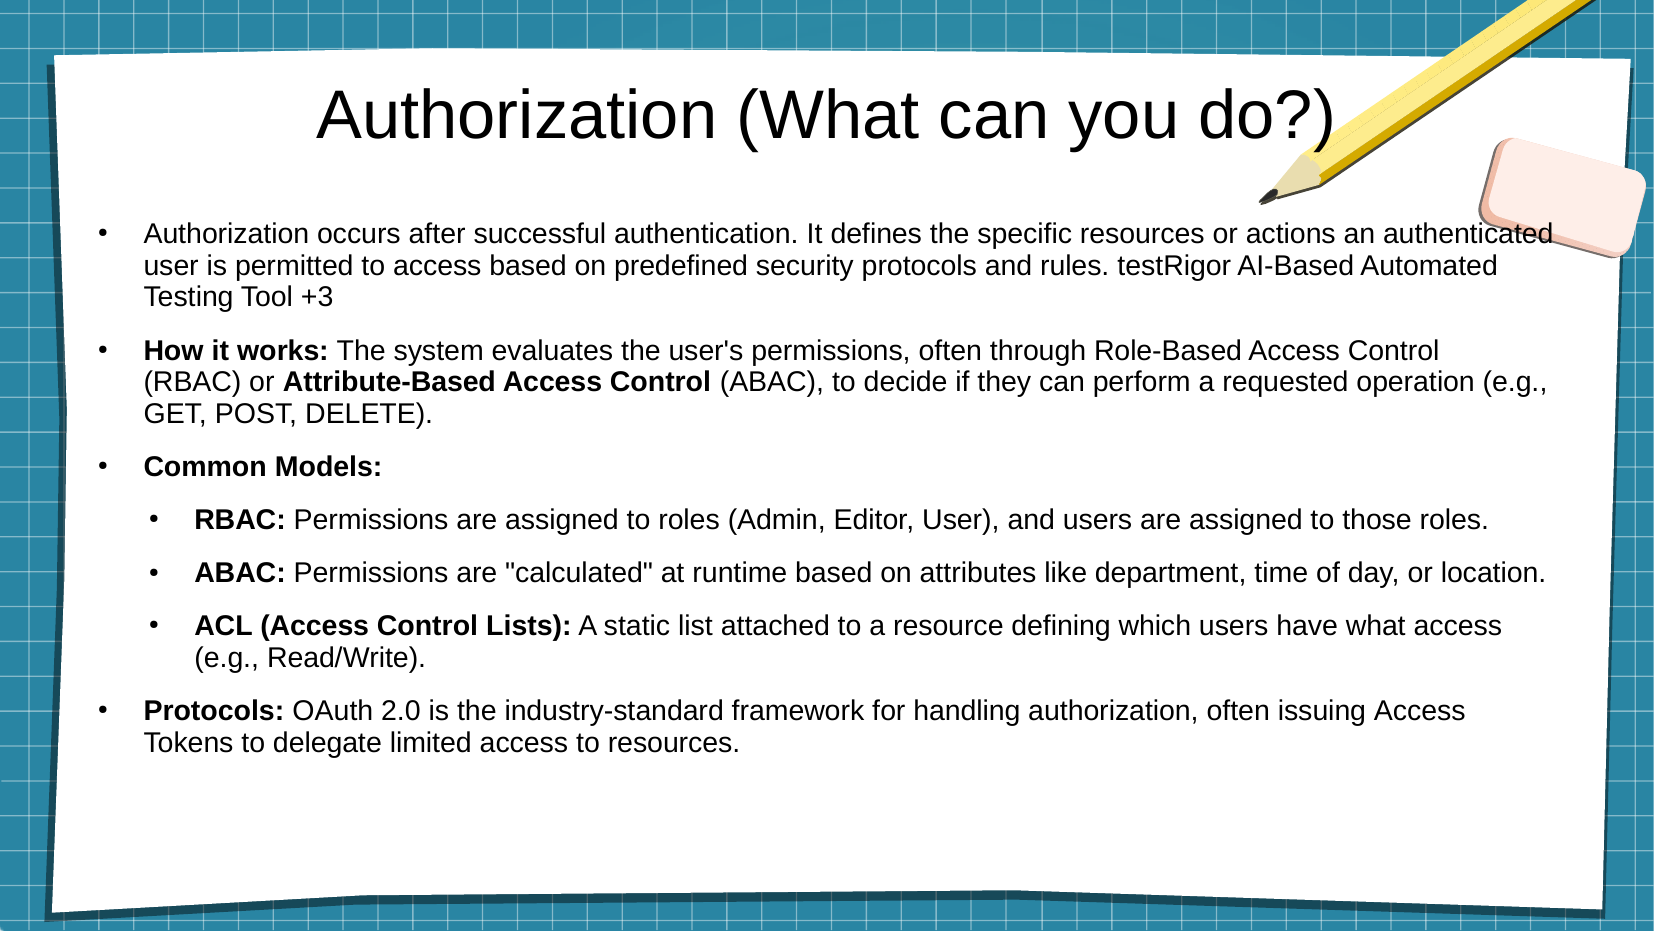

# Authorization (What can you do?)
Authorization occurs after successful authentication. It defines the specific resources or actions an authenticated user is permitted to access based on predefined security protocols and rules. testRigor AI-Based Automated Testing Tool +3
How it works: The system evaluates the user's permissions, often through Role-Based Access Control (RBAC) or Attribute-Based Access Control (ABAC), to decide if they can perform a requested operation (e.g., GET, POST, DELETE).
Common Models:
RBAC: Permissions are assigned to roles (Admin, Editor, User), and users are assigned to those roles.
ABAC: Permissions are "calculated" at runtime based on attributes like department, time of day, or location.
ACL (Access Control Lists): A static list attached to a resource defining which users have what access (e.g., Read/Write).
Protocols: OAuth 2.0 is the industry-standard framework for handling authorization, often issuing Access Tokens to delegate limited access to resources.